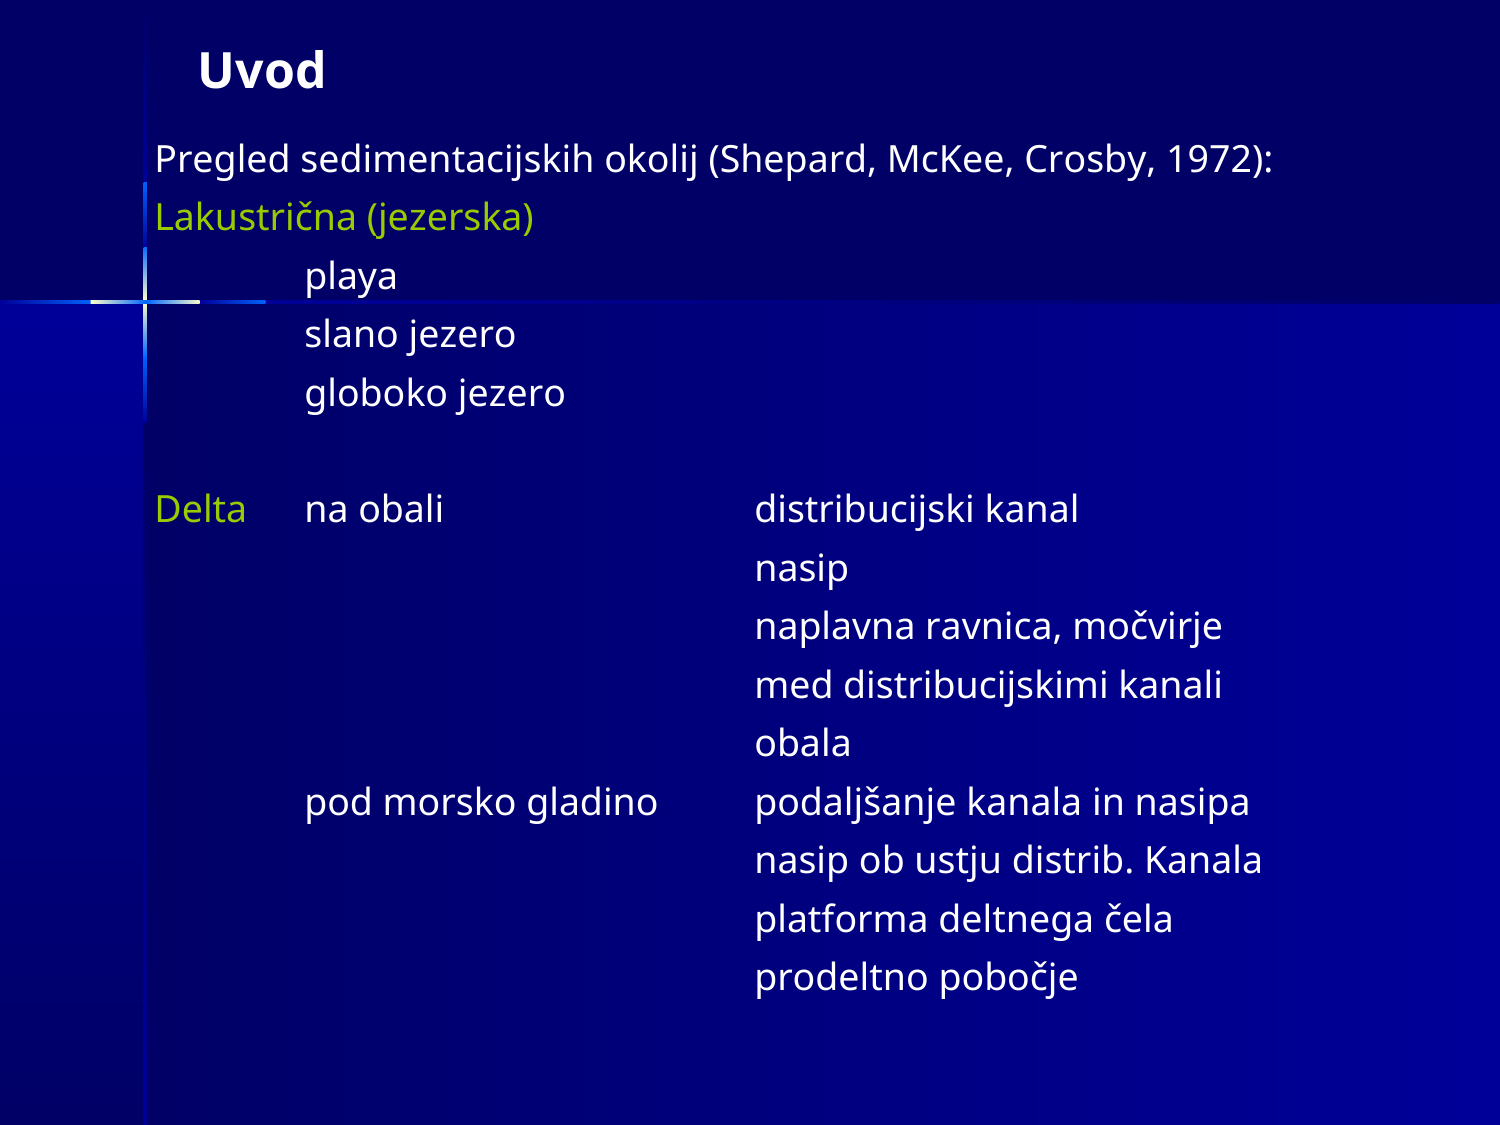

Uvod
Pregled sedimentacijskih okolij (Shepard, McKee, Crosby, 1972):
Lakustrična (jezerska)
	playa
	slano jezero
	globoko jezero
Delta	na obali			distribucijski kanal
				nasip
				naplavna ravnica, močvirje
				med distribucijskimi kanali
				obala
	pod morsko gladino	podaljšanje kanala in nasipa
				nasip ob ustju distrib. Kanala
				platforma deltnega čela
				prodeltno pobočje